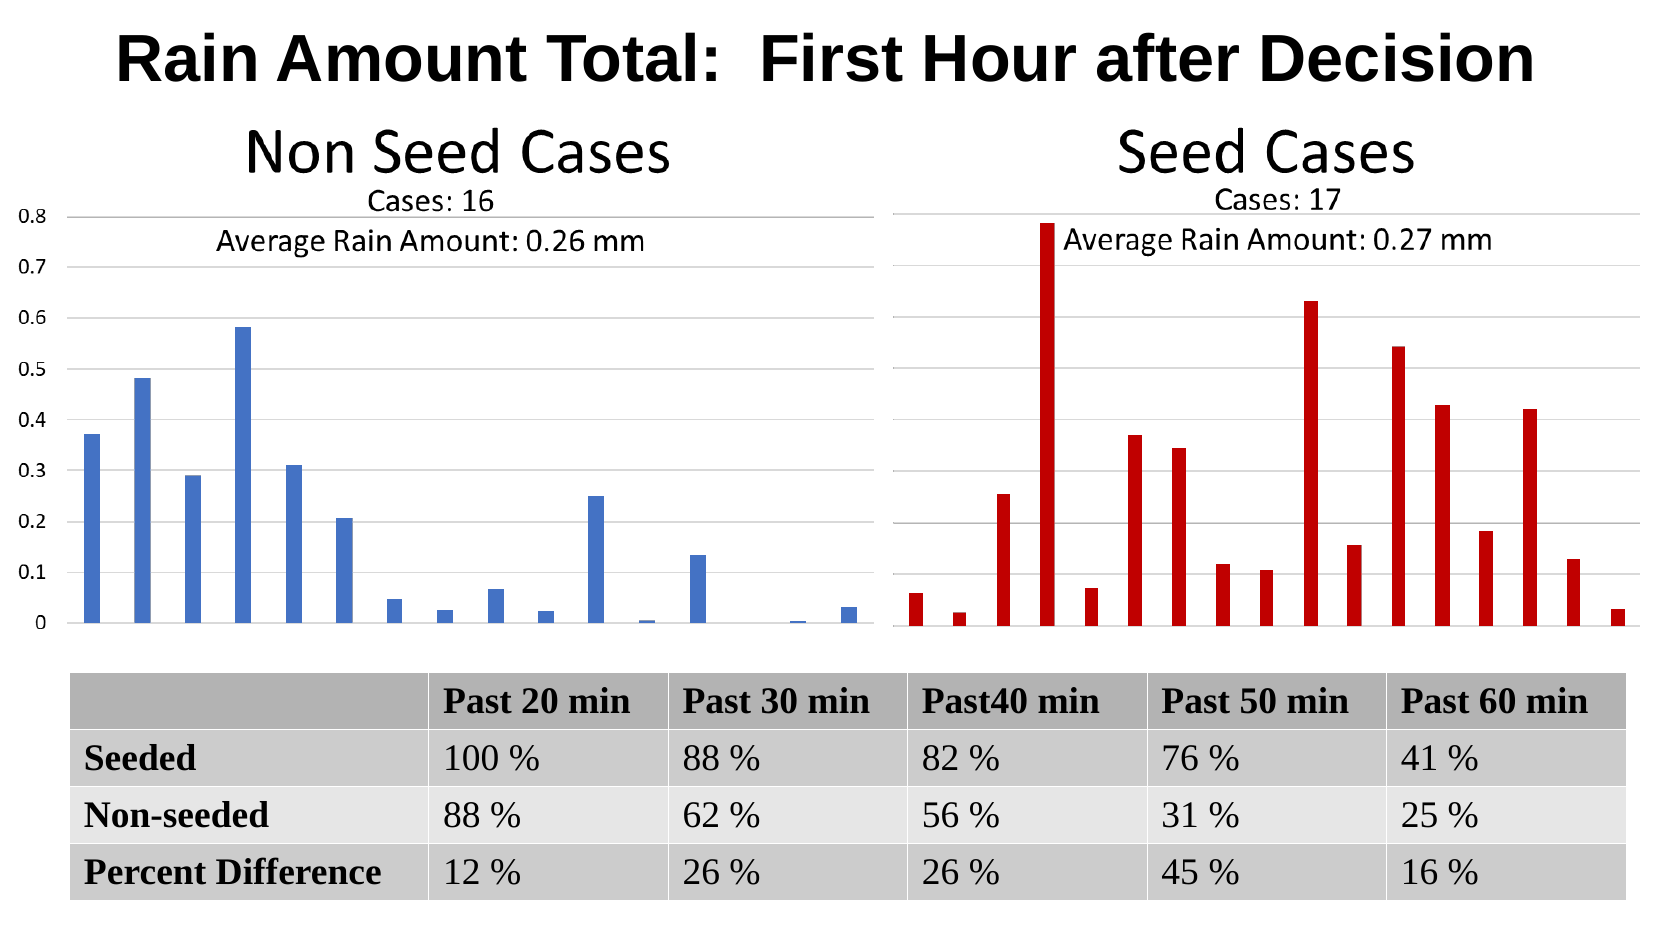

Rain Amount Total: First Hour after Decision
| | Past 20 min | Past 30 min | Past40 min | Past 50 min | Past 60 min |
| --- | --- | --- | --- | --- | --- |
| Seeded | 100 % | 88 % | 82 % | 76 % | 41 % |
| Non-seeded | 88 % | 62 % | 56 % | 31 % | 25 % |
| Percent Difference | 12 % | 26 % | 26 % | 45 % | 16 % |